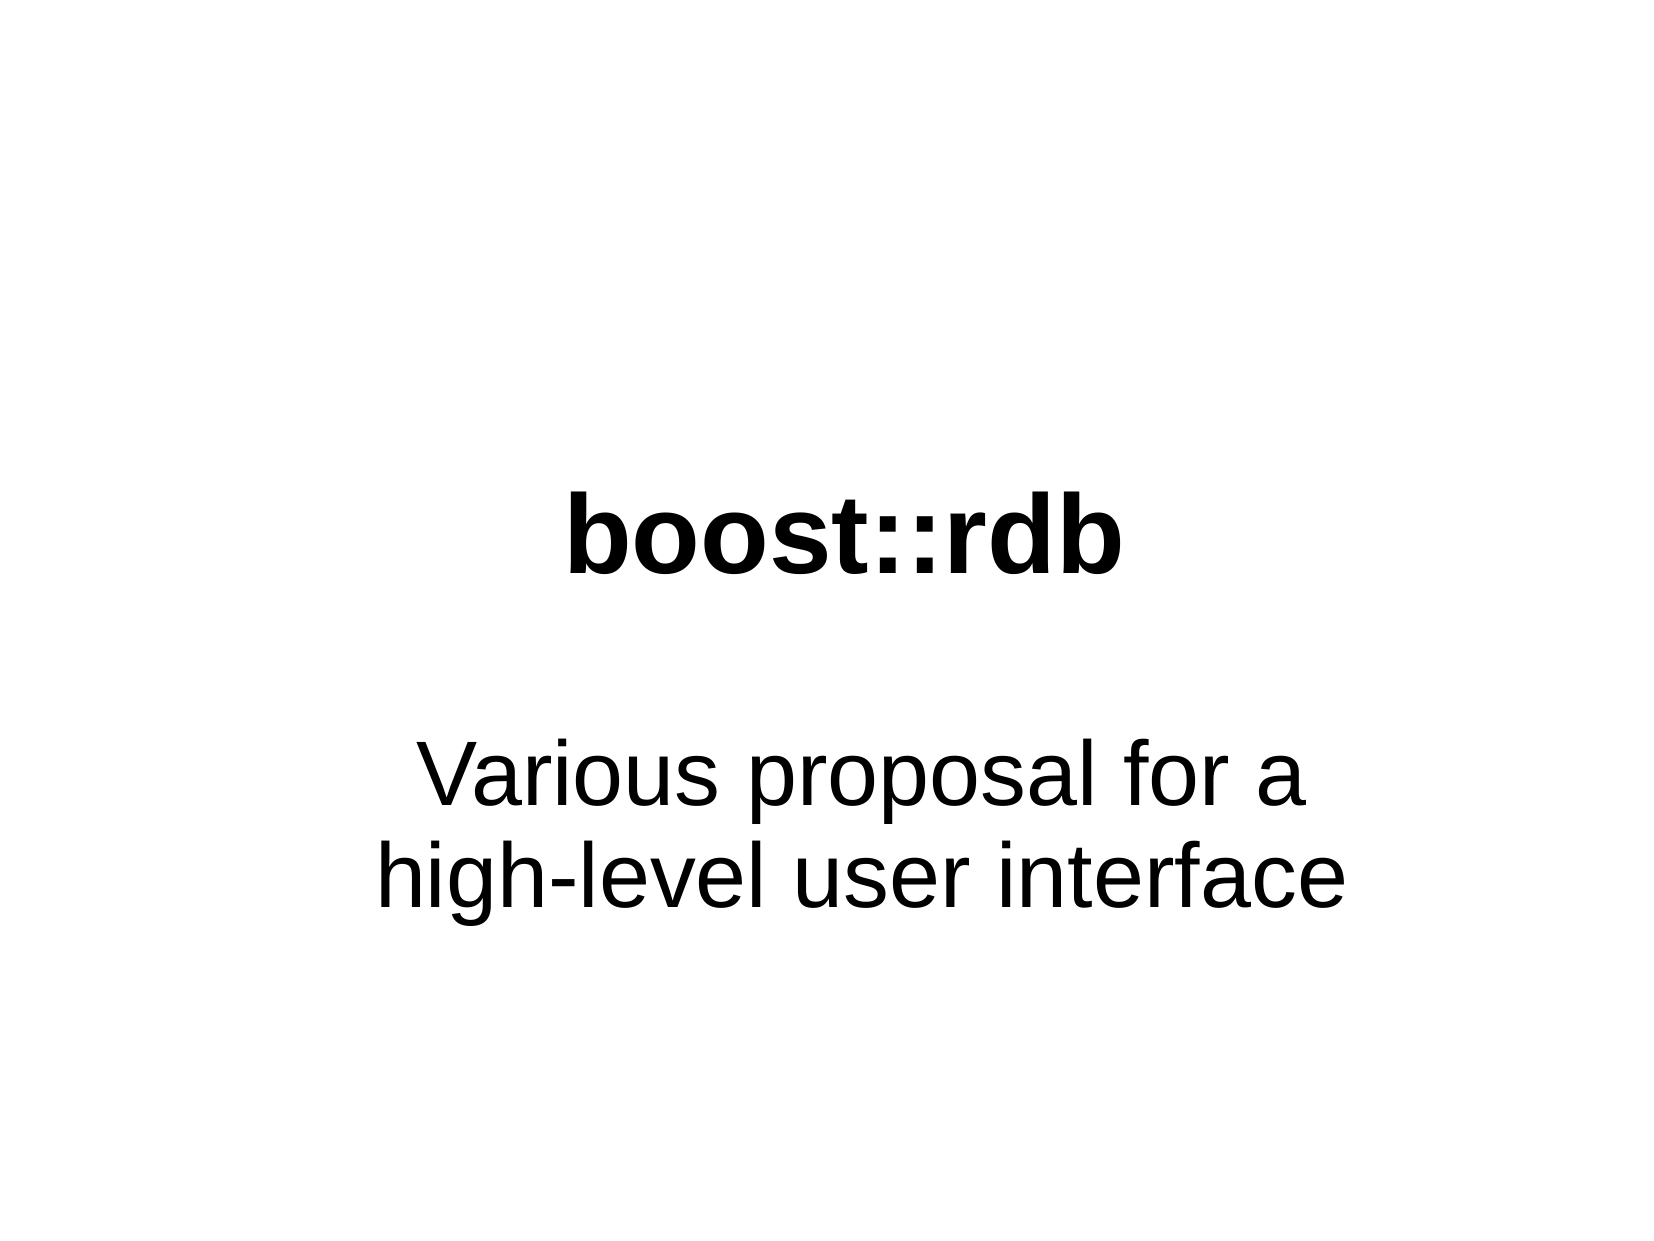

#
boost::rdb
Various proposal for a
high-level user interface